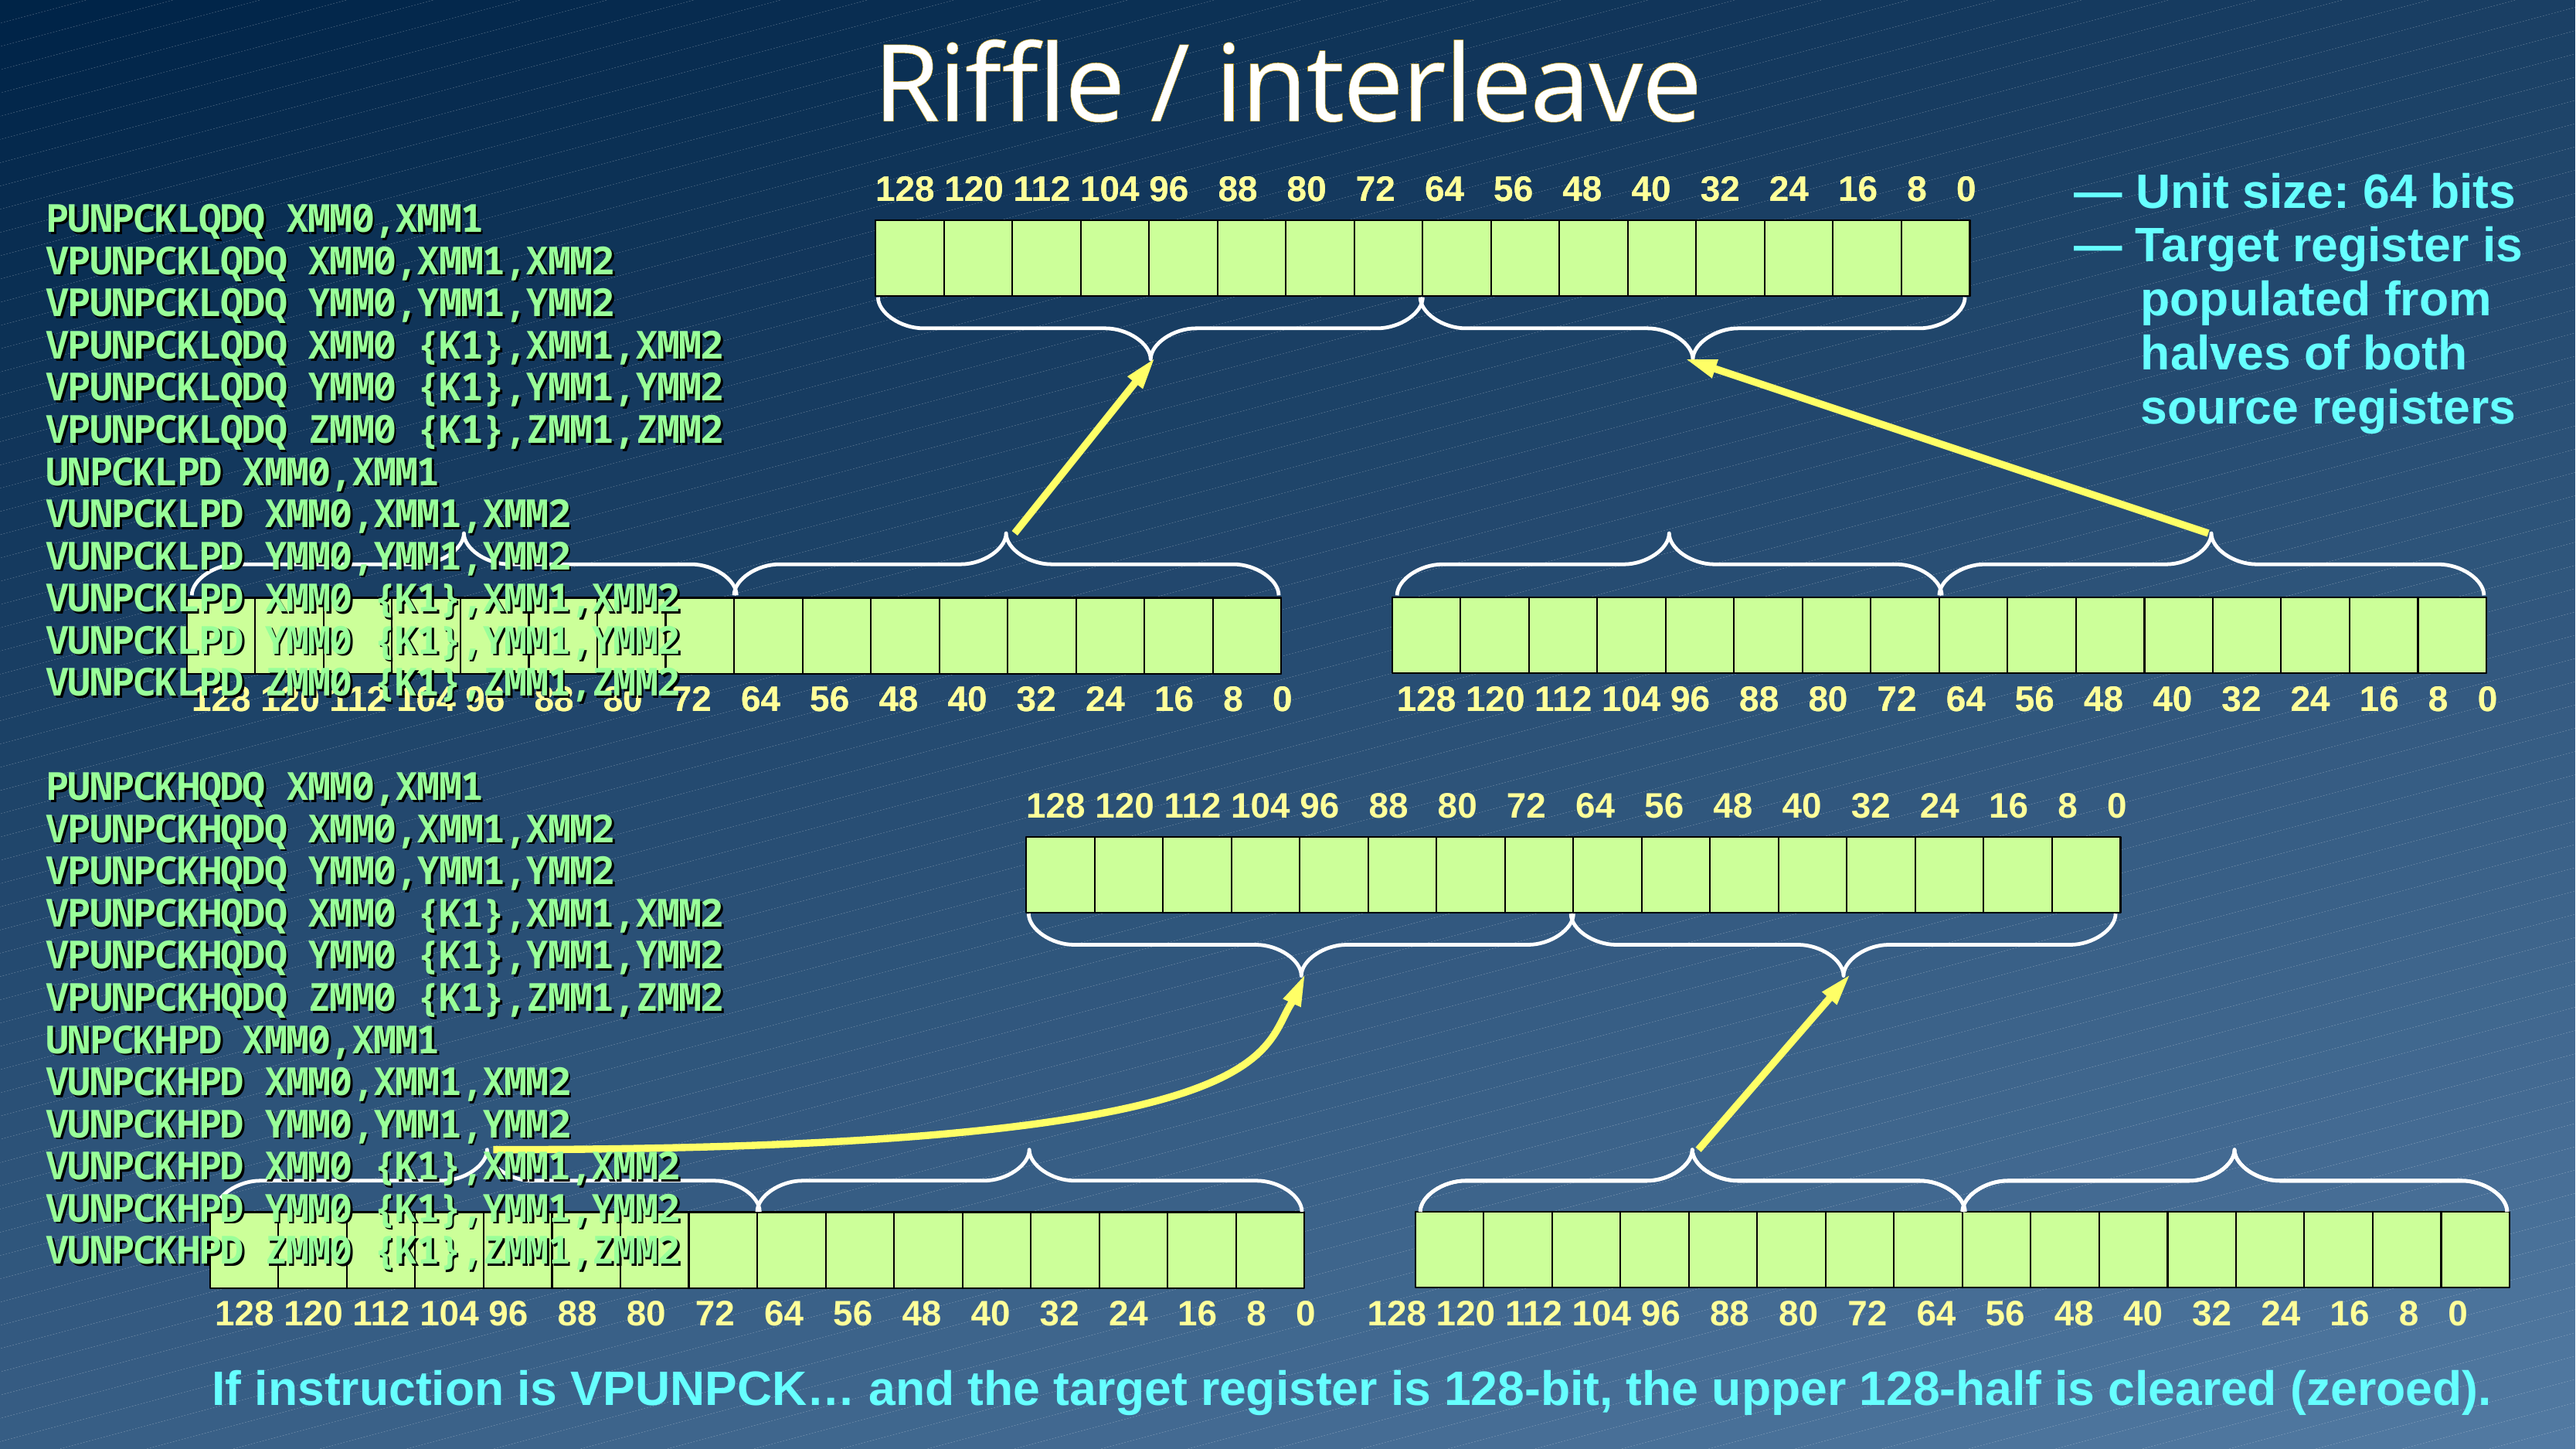

# Riffle / interleave
PUNPCKLQDQ XMM0,XMM1
VPUNPCKLQDQ XMM0,XMM1,XMM2
VPUNPCKLQDQ YMM0,YMM1,YMM2
VPUNPCKLQDQ XMM0 {K1},XMM1,XMM2
VPUNPCKLQDQ YMM0 {K1},YMM1,YMM2
VPUNPCKLQDQ ZMM0 {K1},ZMM1,ZMM2
UNPCKLPD XMM0,XMM1
VUNPCKLPD XMM0,XMM1,XMM2
VUNPCKLPD YMM0,YMM1,YMM2
VUNPCKLPD XMM0 {K1},XMM1,XMM2
VUNPCKLPD YMM0 {K1},YMM1,YMM2
VUNPCKLPD ZMM0 {K1},ZMM1,ZMM2
— Unit size: 64 bits
— Target register is
 populated from
 halves of both
 source registers
128 120 112 104 96 88 80 72 64 56 48 40 32 24 16 8 0
128 120 112 104 96 88 80 72 64 56 48 40 32 24 16 8 0
128 120 112 104 96 88 80 72 64 56 48 40 32 24 16 8 0
128 120 112 104 96 88 80 72 64 56 48 40 32 24 16 8 0
128 120 112 104 96 88 80 72 64 56 48 40 32 24 16 8 0
128 120 112 104 96 88 80 72 64 56 48 40 32 24 16 8 0
PUNPCKHQDQ XMM0,XMM1
VPUNPCKHQDQ XMM0,XMM1,XMM2
VPUNPCKHQDQ YMM0,YMM1,YMM2
VPUNPCKHQDQ XMM0 {K1},XMM1,XMM2
VPUNPCKHQDQ YMM0 {K1},YMM1,YMM2
VPUNPCKHQDQ ZMM0 {K1},ZMM1,ZMM2
UNPCKHPD XMM0,XMM1
VUNPCKHPD XMM0,XMM1,XMM2
VUNPCKHPD YMM0,YMM1,YMM2
VUNPCKHPD XMM0 {K1},XMM1,XMM2
VUNPCKHPD YMM0 {K1},YMM1,YMM2
VUNPCKHPD ZMM0 {K1},ZMM1,ZMM2
128 120 112 104 96 88 80 72 64 56 48 40 32 24 16 8 0
128 120 112 104 96 88 80 72 64 56 48 40 32 24 16 8 0
128 120 112 104 96 88 80 72 64 56 48 40 32 24 16 8 0
If instruction is VPUNPCK… and the target register is 128-bit, the upper 128-half is cleared (zeroed).